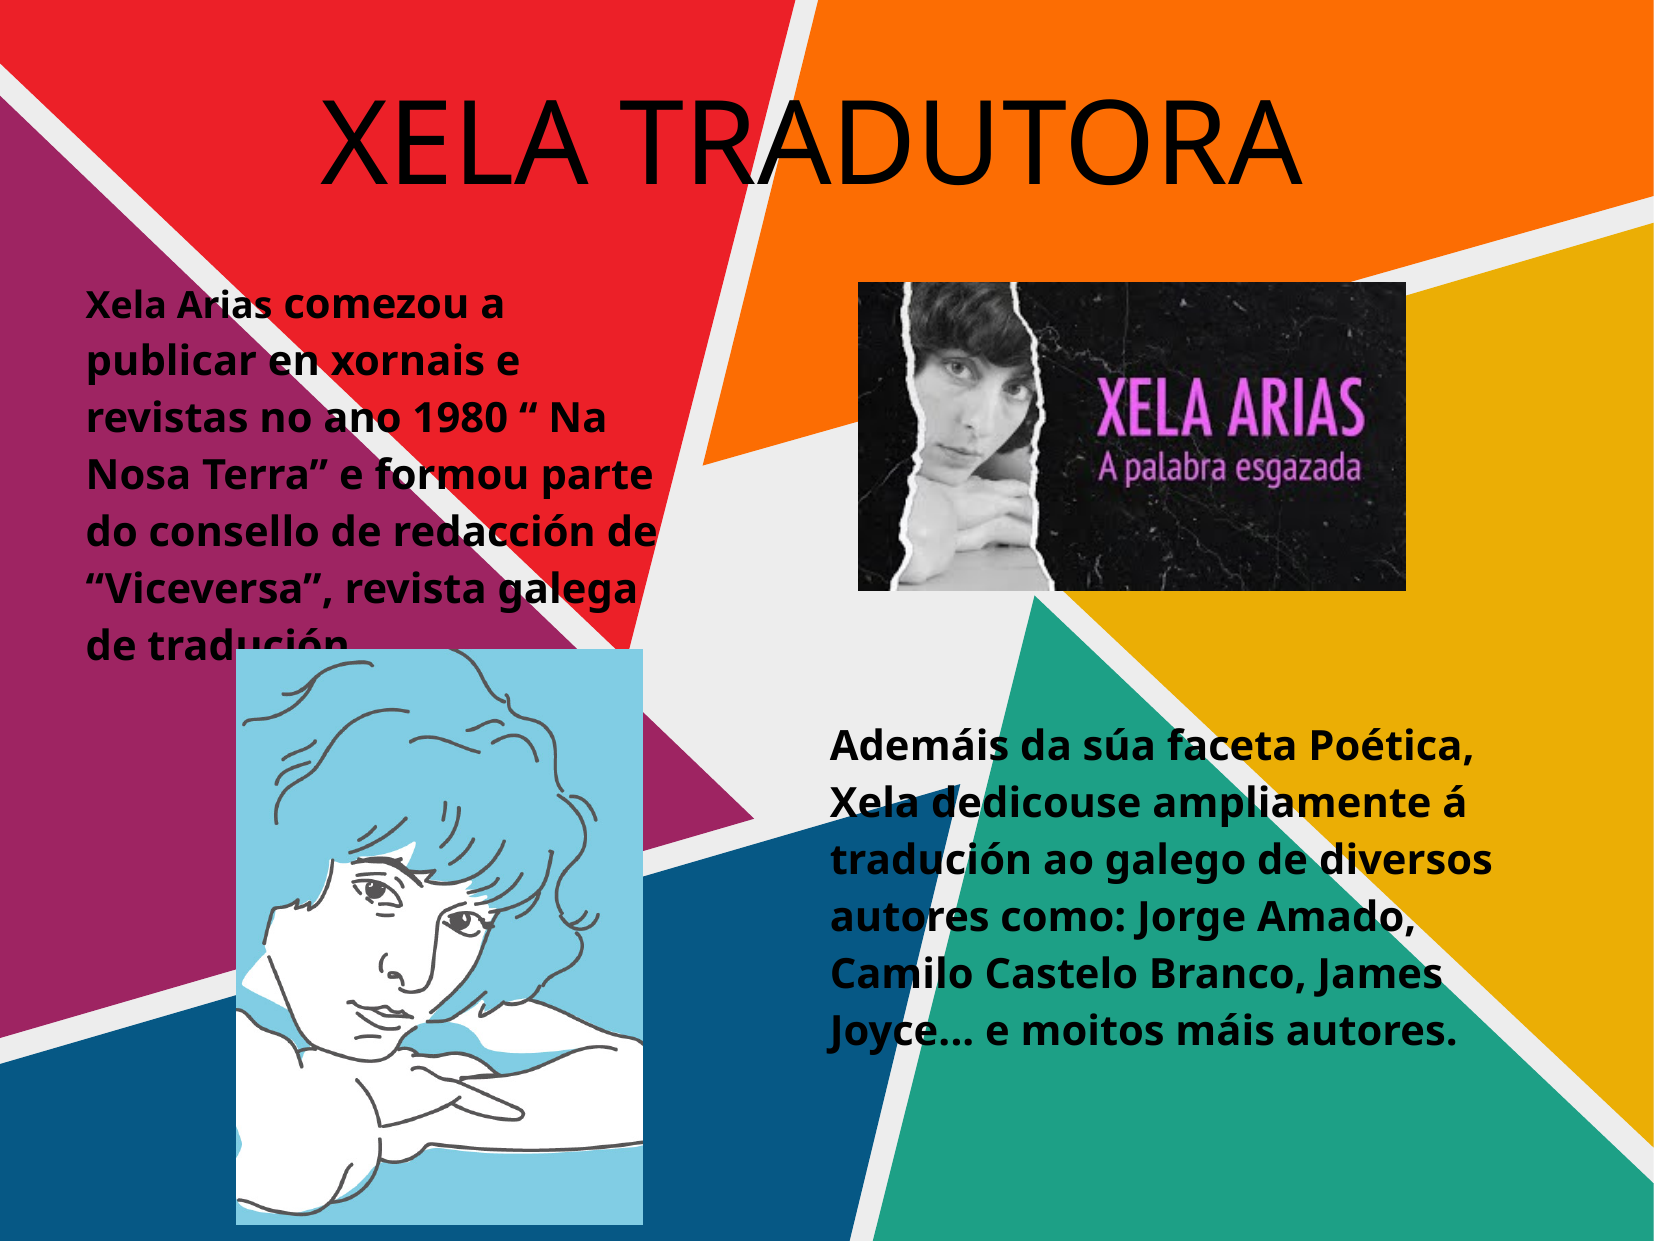

# XELA TRADUTORA
Xela Arias comezou a publicar en xornais e revistas no ano 1980 “ Na Nosa Terra” e formou parte do consello de redacción de “Viceversa”, revista galega de tradución.
Ademáis da súa faceta Poética, Xela dedicouse ampliamente á tradución ao galego de diversos autores como: Jorge Amado, Camilo Castelo Branco, James Joyce... e moitos máis autores.